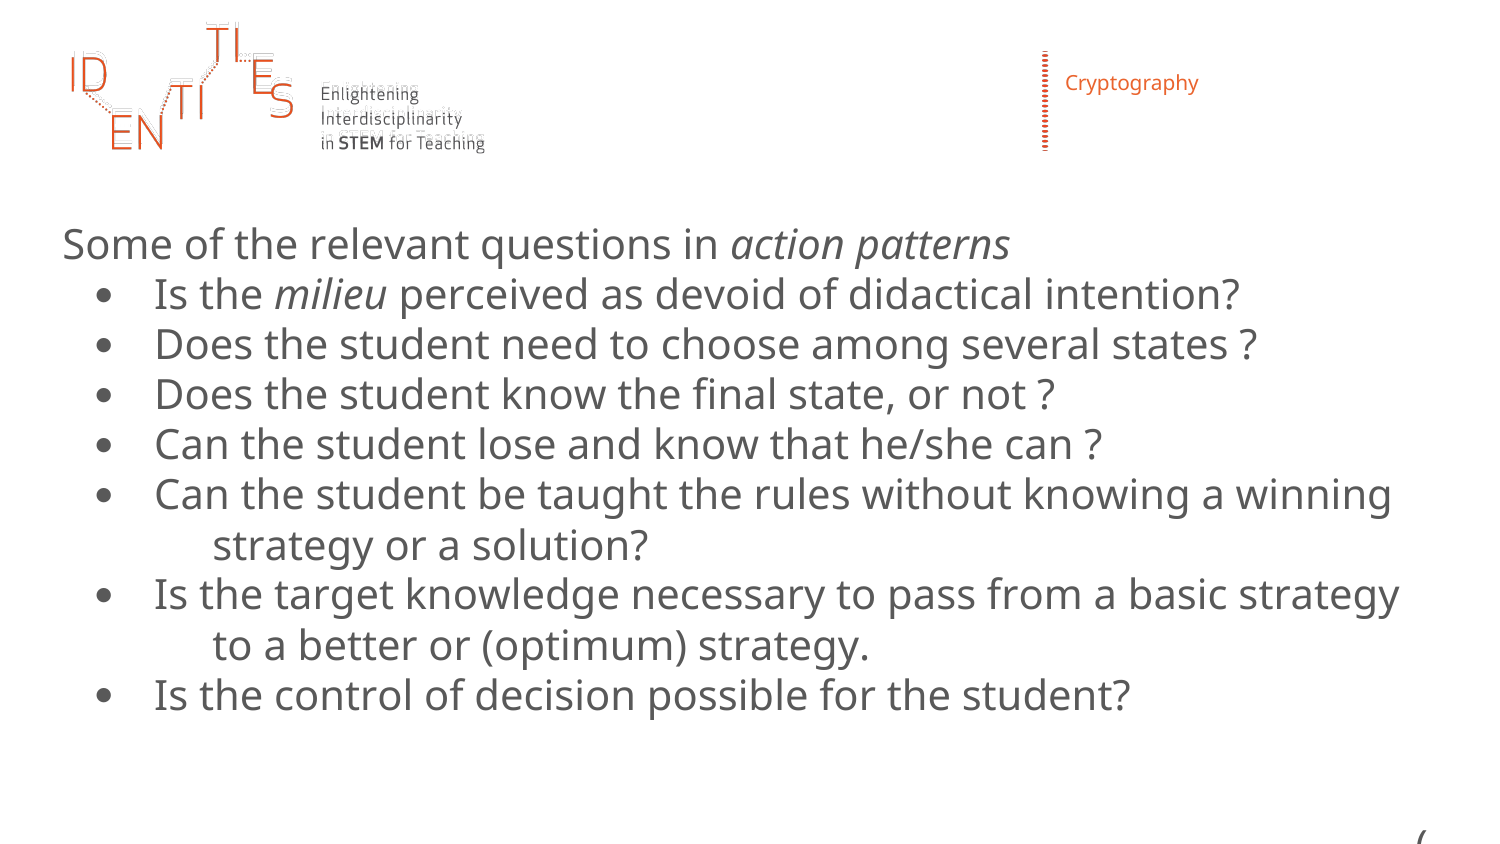

Cryptography
Some of the relevant questions in action patterns
Is the milieu perceived as devoid of didactical intention?
Does the student need to choose among several states ?
Does the student know the final state, or not ?
Can the student lose and know that he/she can ?
Can the student be taught the rules without knowing a winning strategy or a solution?
Is the target knowledge necessary to pass from a basic strategy to a better or (optimum) strategy.
Is the control of decision possible for the student?
(